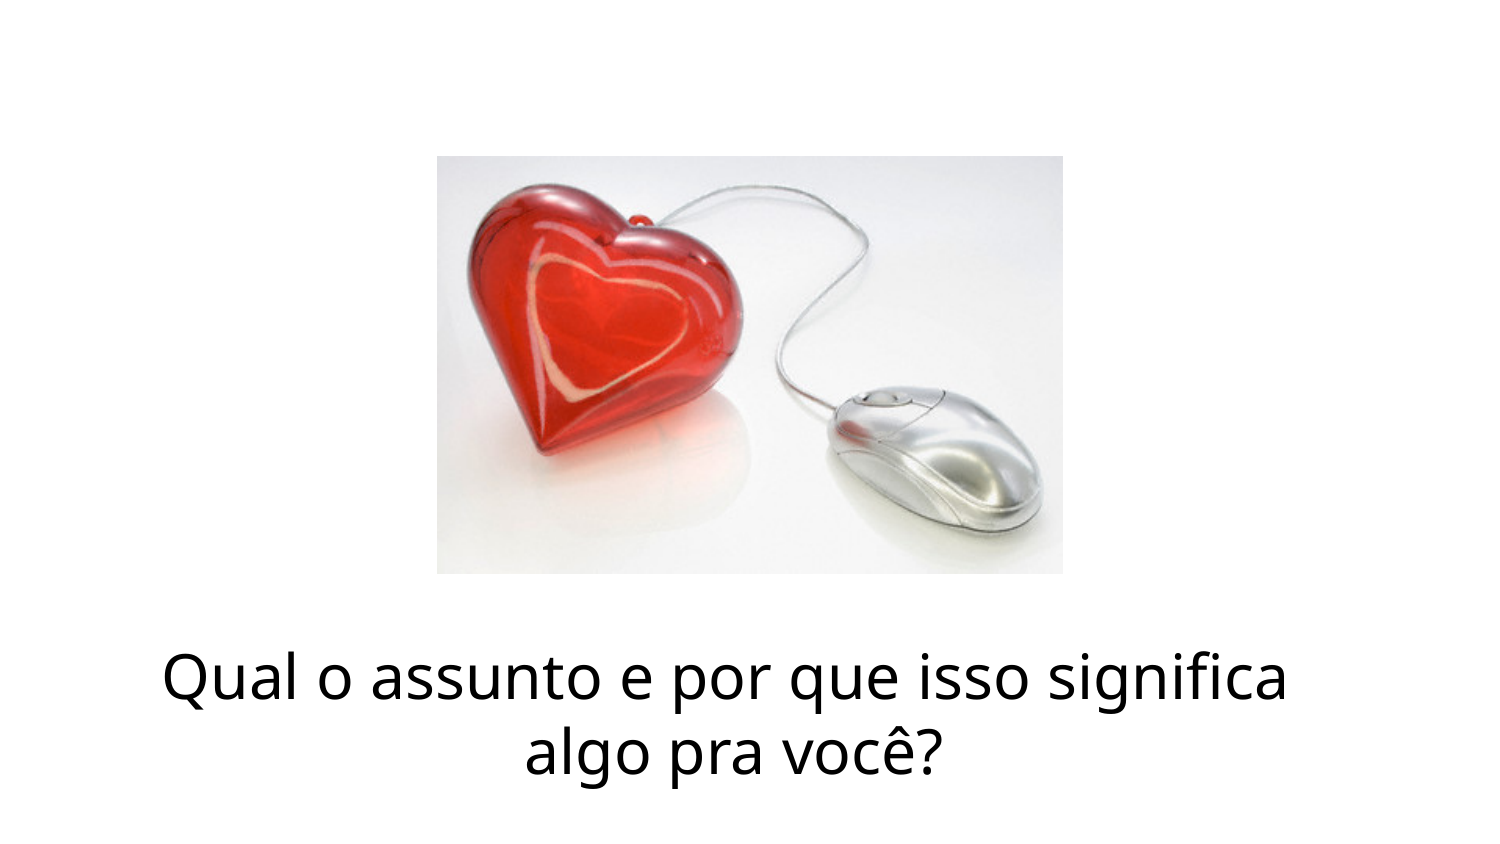

# Qual o assunto e por que isso significa
algo pra você?